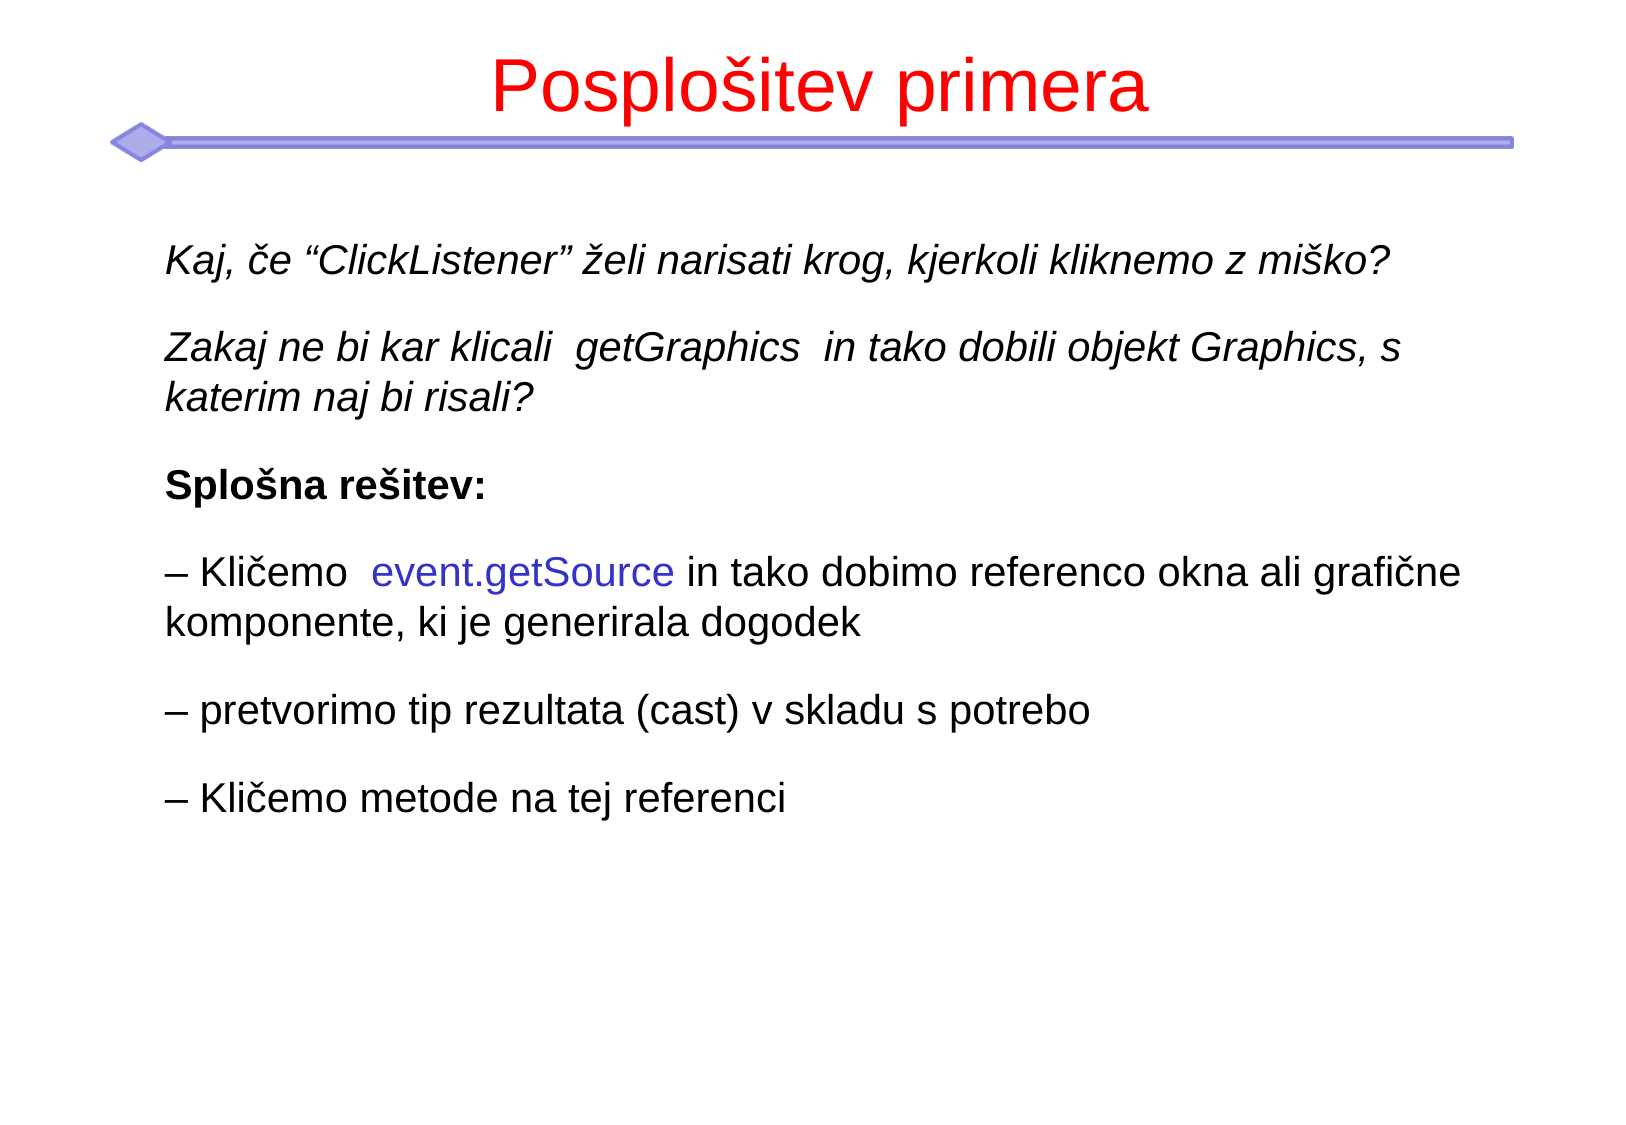

# Posplošitev primera
Kaj, če “ClickListener” želi narisati krog, kjerkoli kliknemo z miško?
Zakaj ne bi kar klicali getGraphics in tako dobili objekt Graphics, s katerim naj bi risali?
Splošna rešitev:
– Kličemo event.getSource in tako dobimo referenco okna ali grafične komponente, ki je generirala dogodek
– pretvorimo tip rezultata (cast) v skladu s potrebo
– Kličemo metode na tej referenci